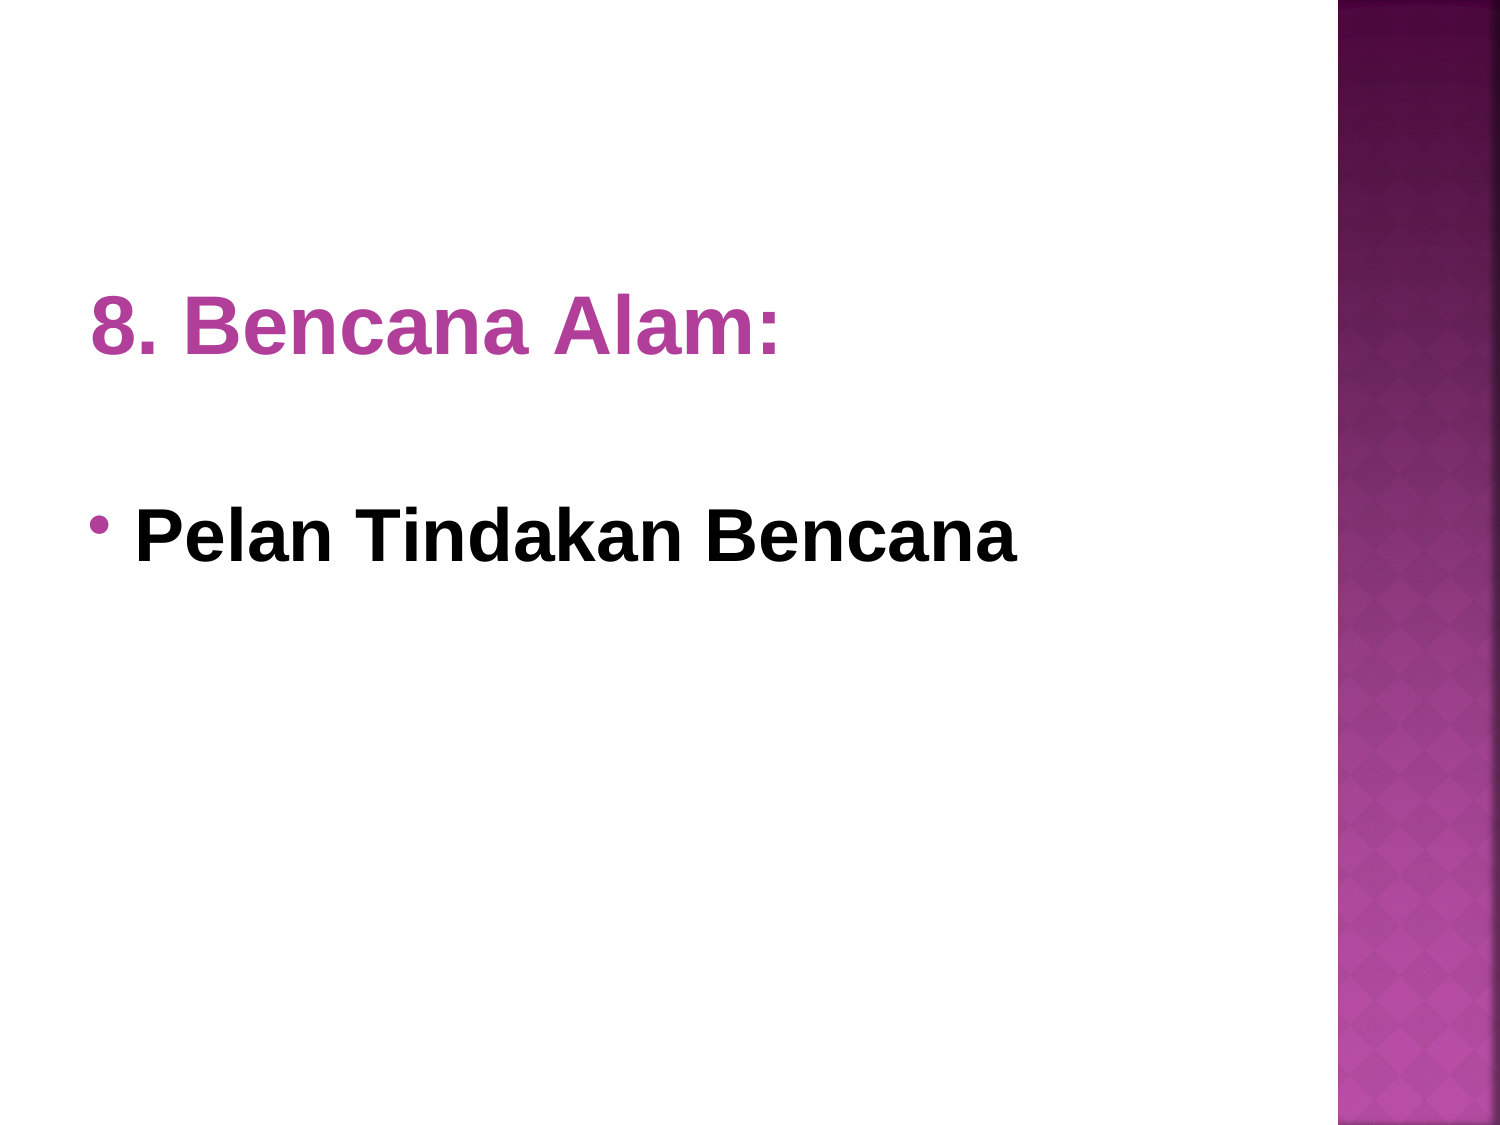

# 8. Bencana Alam:
Pelan Tindakan Bencana